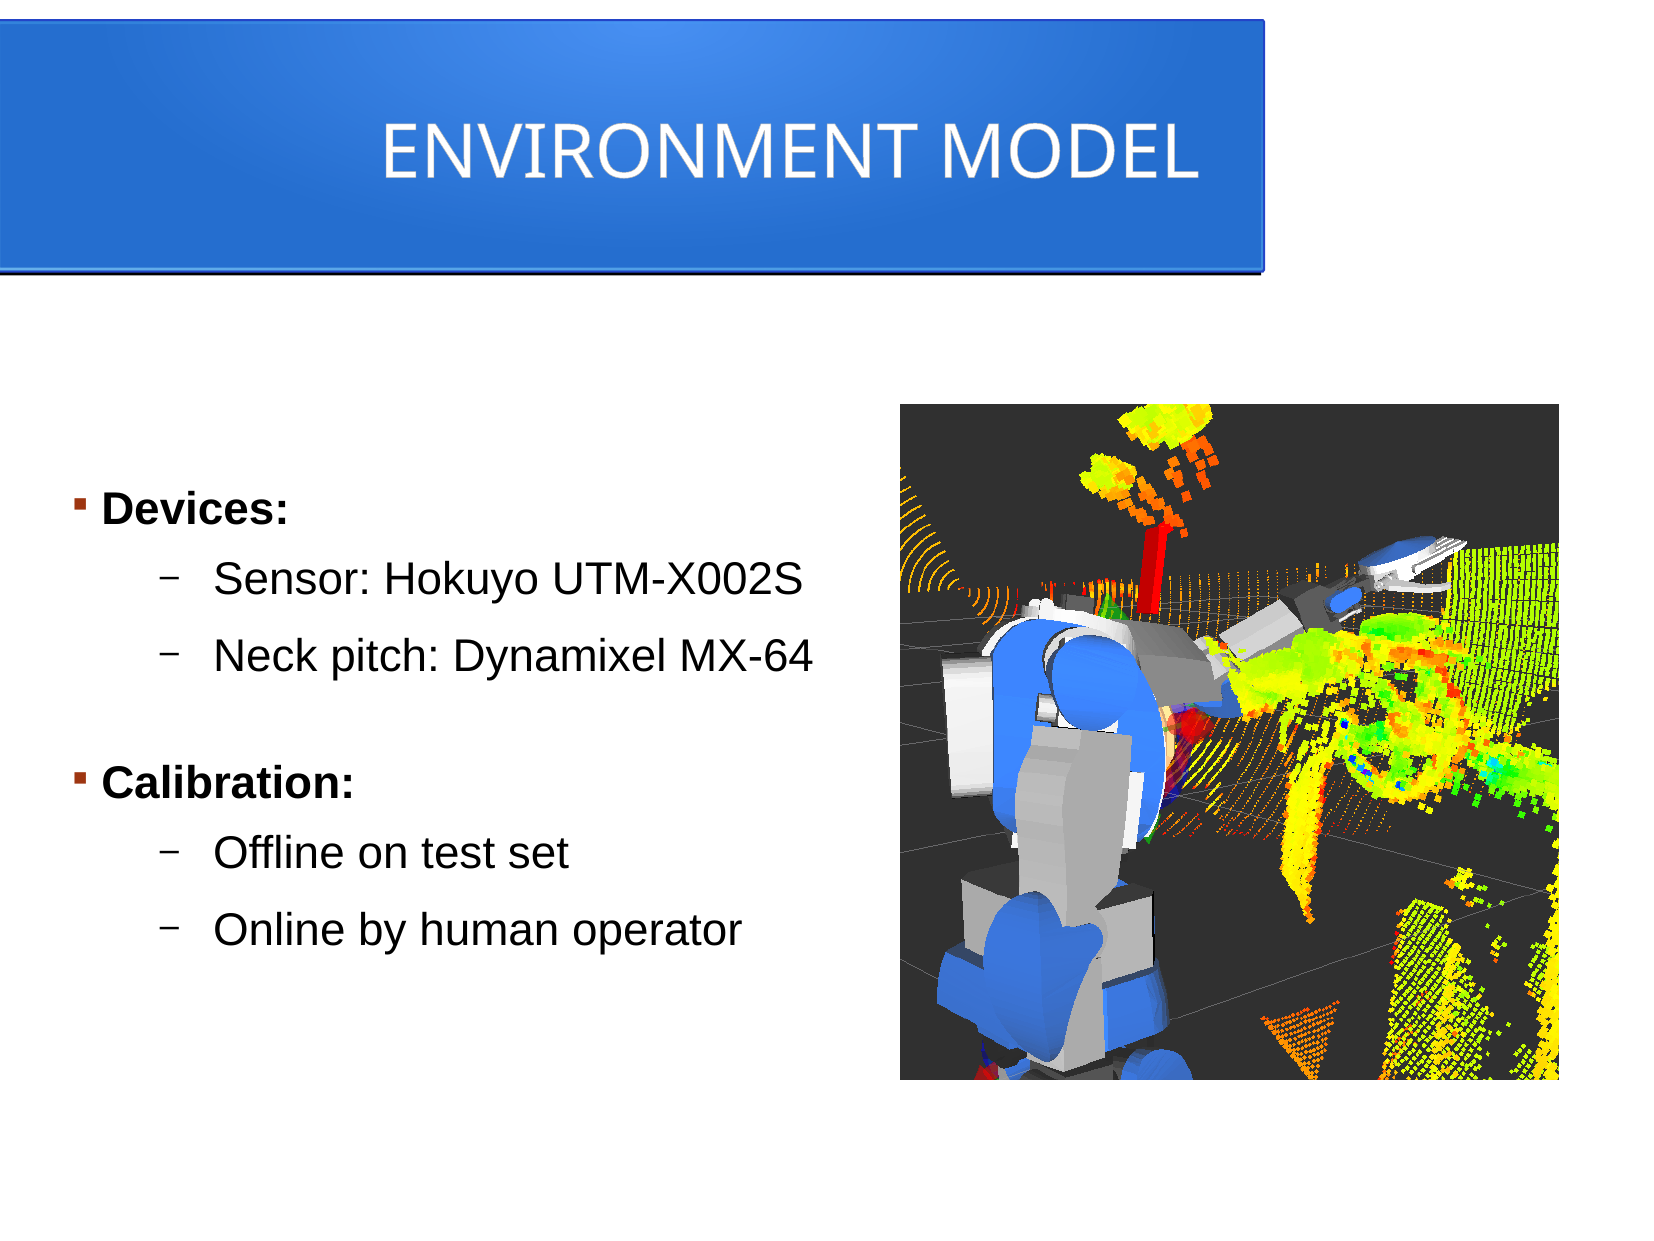

Environment model
# Devices:
Sensor: Hokuyo UTM-X002S
Neck pitch: Dynamixel MX-64
Calibration:
Offline on test set
Online by human operator